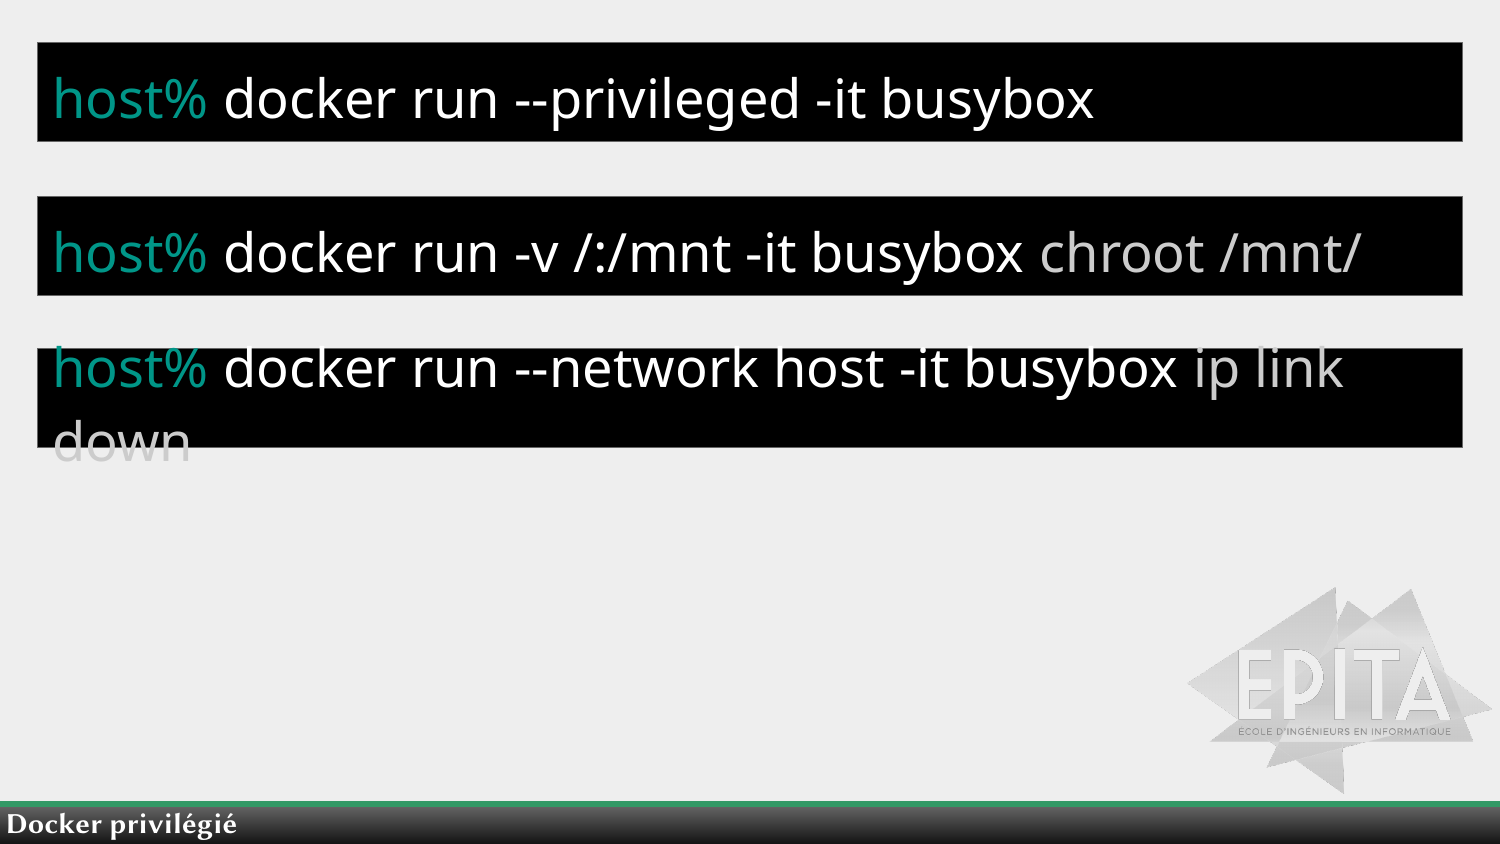

host% docker run --privileged -it busybox
host% docker run -v /:/mnt -it busybox chroot /mnt/
host% docker run --network host -it busybox ip link down
# Docker privilégié